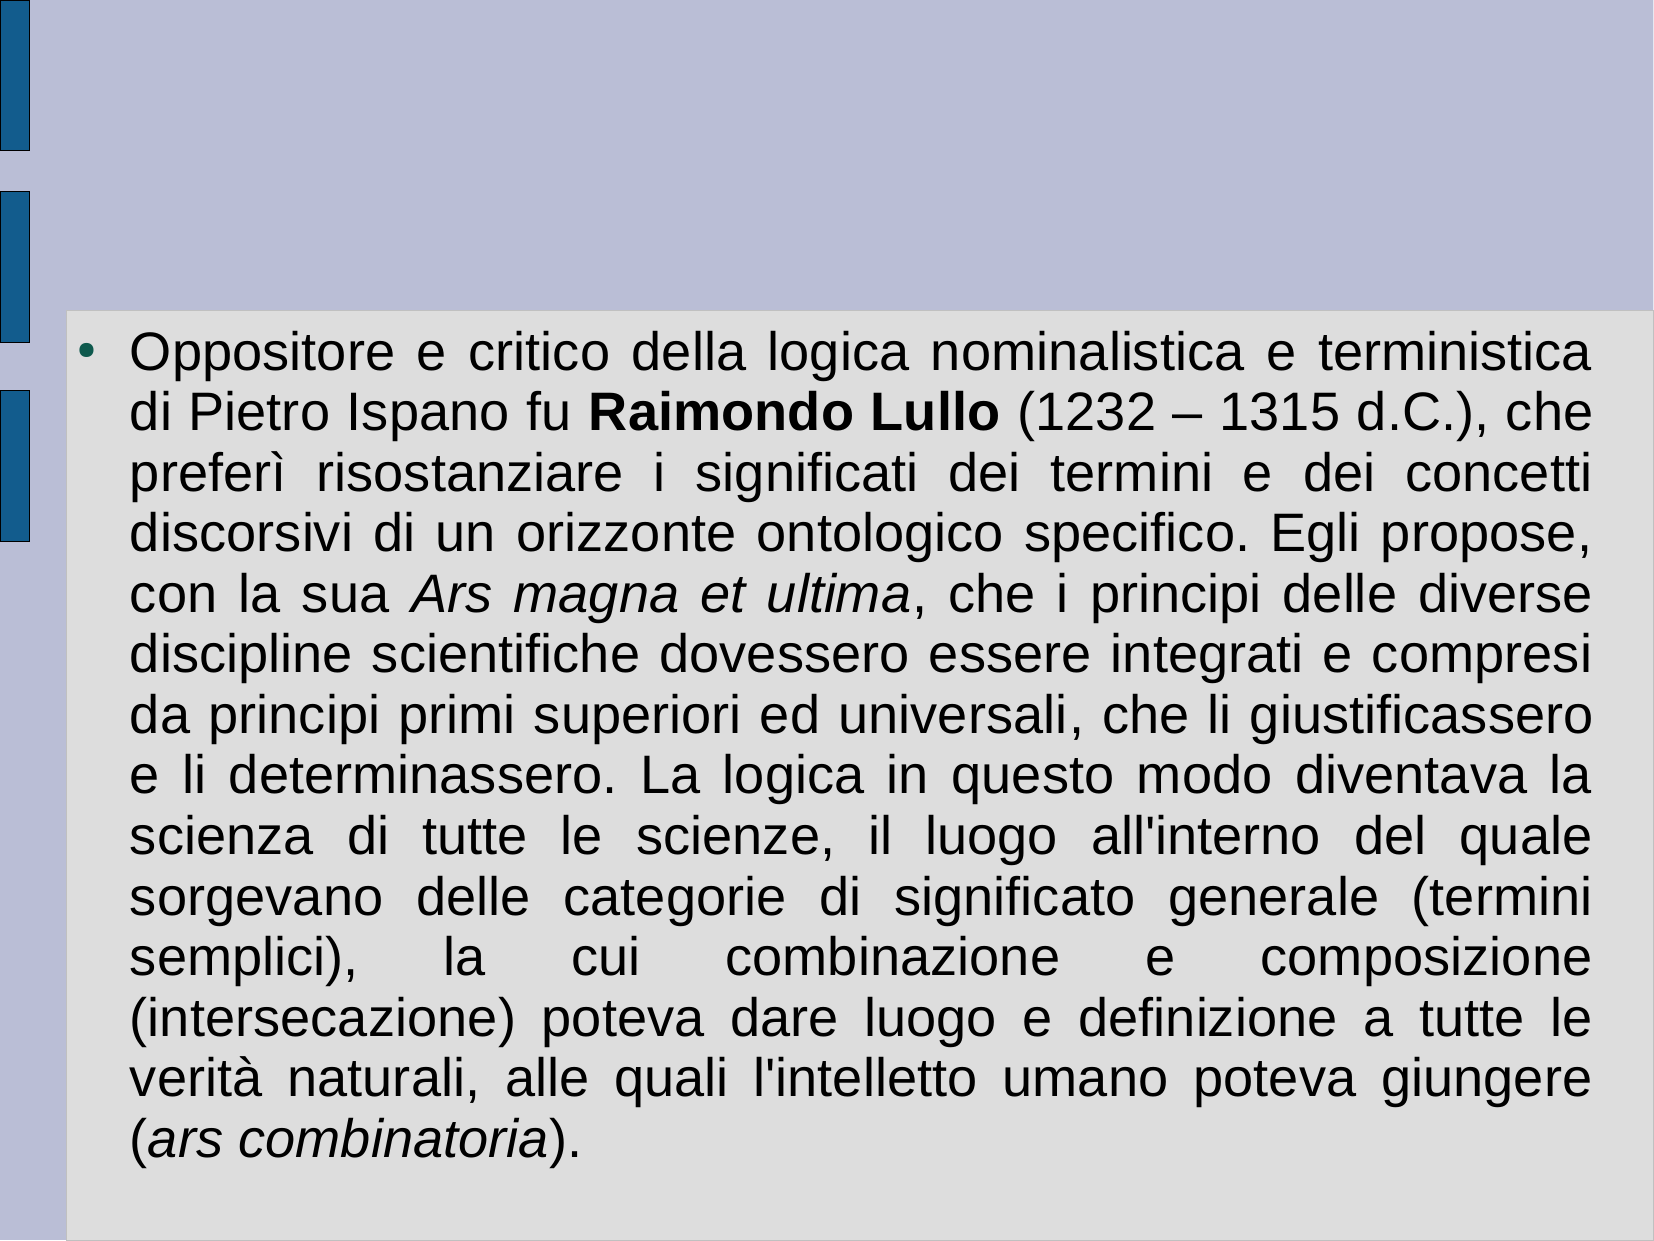

#
Oppositore e critico della logica nominalistica e terministica di Pietro Ispano fu Raimondo Lullo (1232 – 1315 d.C.), che preferì risostanziare i significati dei termini e dei concetti discorsivi di un orizzonte ontologico specifico. Egli propose, con la sua Ars magna et ultima, che i principi delle diverse discipline scientifiche dovessero essere integrati e compresi da principi primi superiori ed universali, che li giustificassero e li determinassero. La logica in questo modo diventava la scienza di tutte le scienze, il luogo all'interno del quale sorgevano delle categorie di significato generale (termini semplici), la cui combinazione e composizione (intersecazione) poteva dare luogo e definizione a tutte le verità naturali, alle quali l'intelletto umano poteva giungere (ars combinatoria).